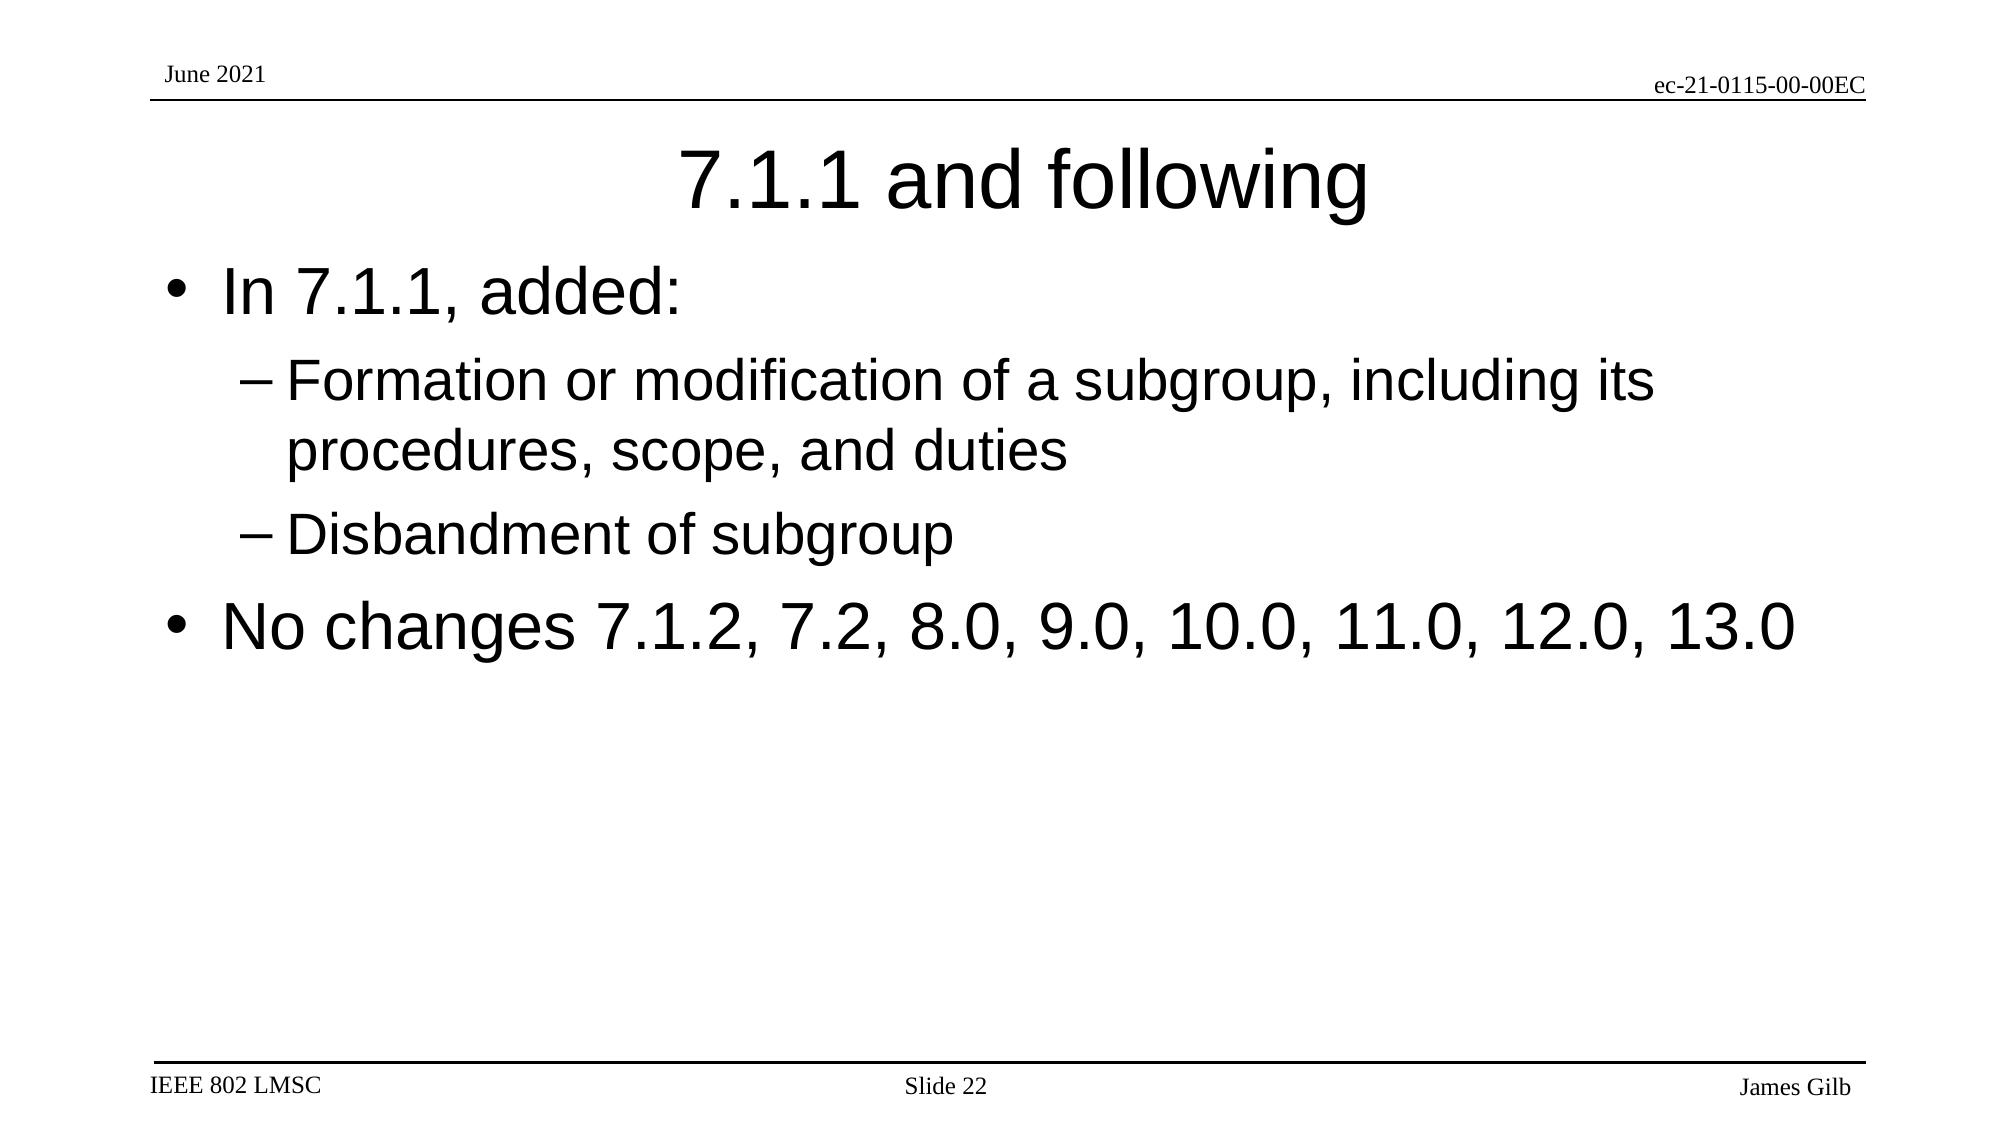

# 7.1.1 and following
In 7.1.1, added:
Formation or modification of a subgroup, including its procedures, scope, and duties
Disbandment of subgroup
No changes 7.1.2, 7.2, 8.0, 9.0, 10.0, 11.0, 12.0, 13.0
22